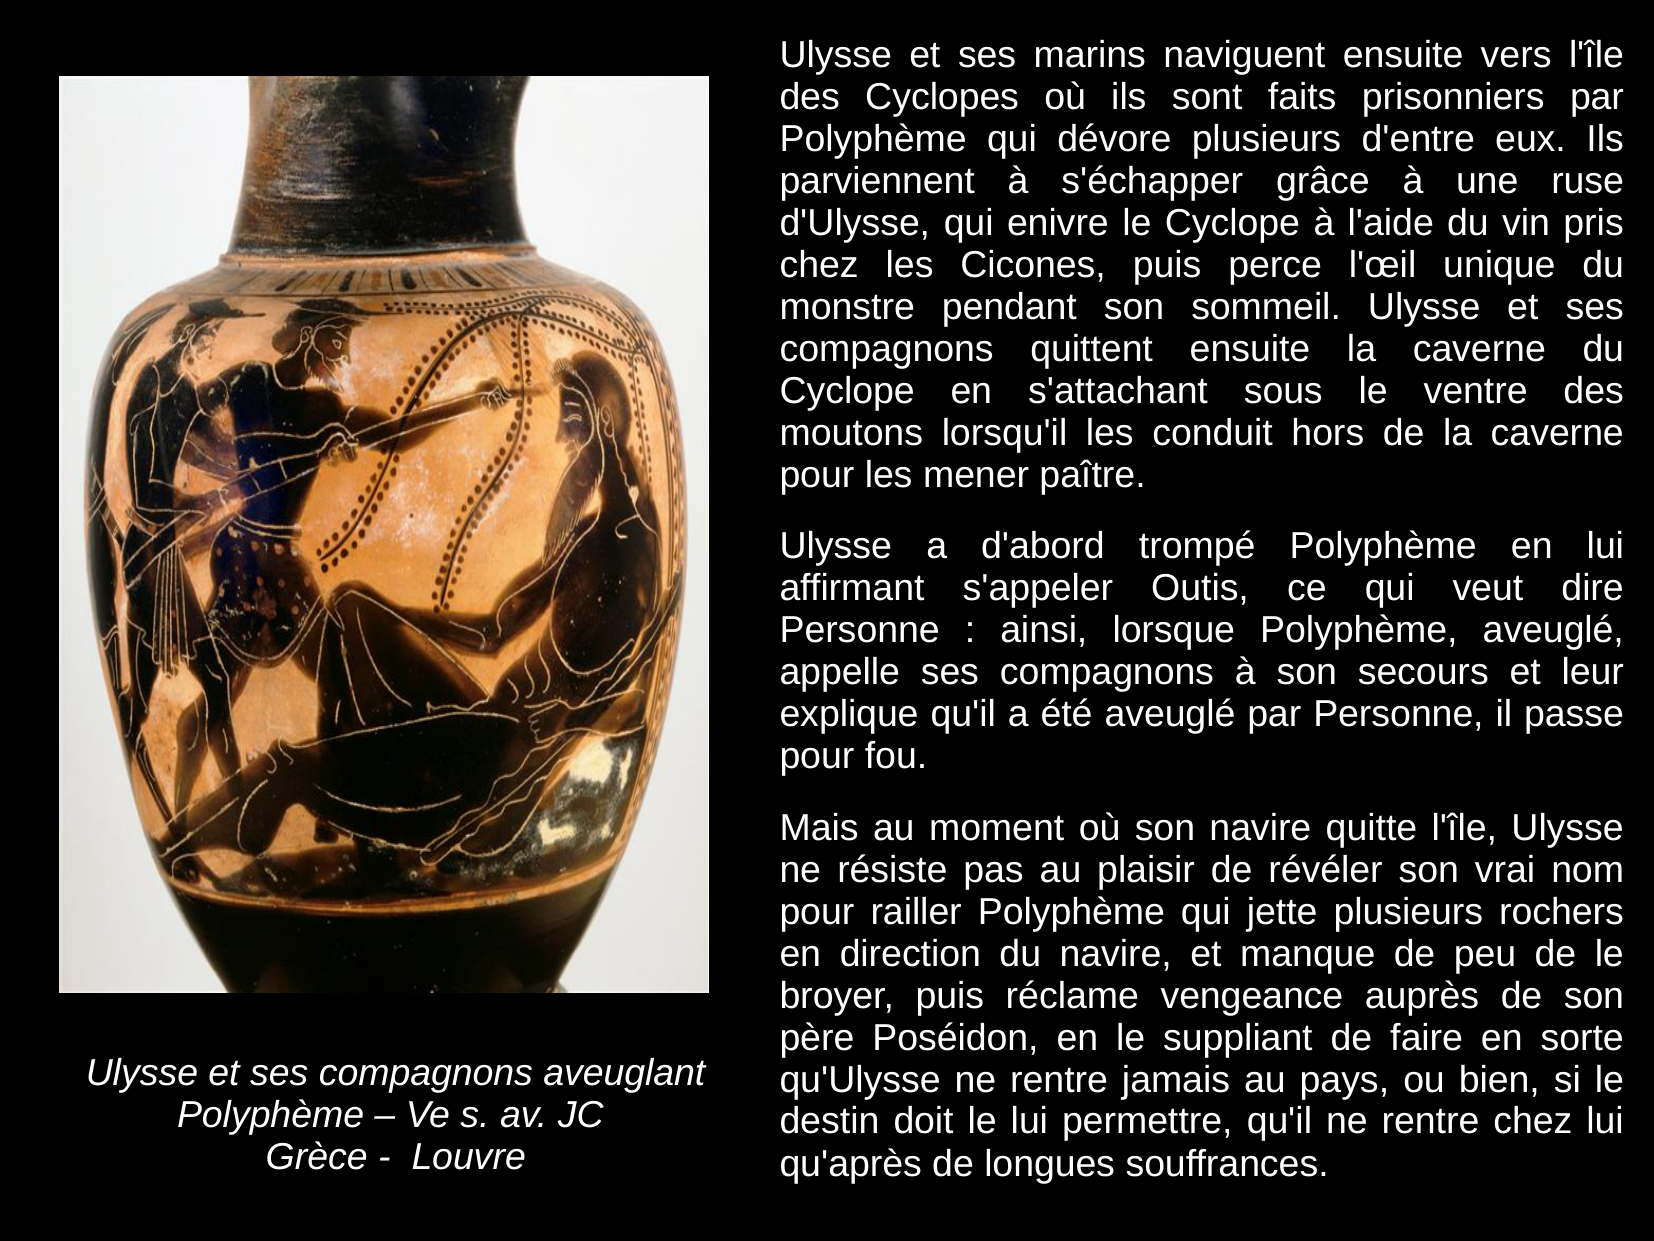

Ulysse et ses marins naviguent ensuite vers l'île des Cyclopes où ils sont faits prisonniers par Polyphème qui dévore plusieurs d'entre eux. Ils parviennent à s'échapper grâce à une ruse d'Ulysse, qui enivre le Cyclope à l'aide du vin pris chez les Cicones, puis perce l'œil unique du monstre pendant son sommeil. Ulysse et ses compagnons quittent ensuite la caverne du Cyclope en s'attachant sous le ventre des moutons lorsqu'il les conduit hors de la caverne pour les mener paître.
Ulysse a d'abord trompé Polyphème en lui affirmant s'appeler Outis, ce qui veut dire Personne : ainsi, lorsque Polyphème, aveuglé, appelle ses compagnons à son secours et leur explique qu'il a été aveuglé par Personne, il passe pour fou.
Mais au moment où son navire quitte l'île, Ulysse ne résiste pas au plaisir de révéler son vrai nom pour railler Polyphème qui jette plusieurs rochers en direction du navire, et manque de peu de le broyer, puis réclame vengeance auprès de son père Poséidon, en le suppliant de faire en sorte qu'Ulysse ne rentre jamais au pays, ou bien, si le destin doit le lui permettre, qu'il ne rentre chez lui qu'après de longues souffrances.
# Ulysse et ses compagnons aveuglant Polyphème – Ve s. av. JC Grèce - Louvre